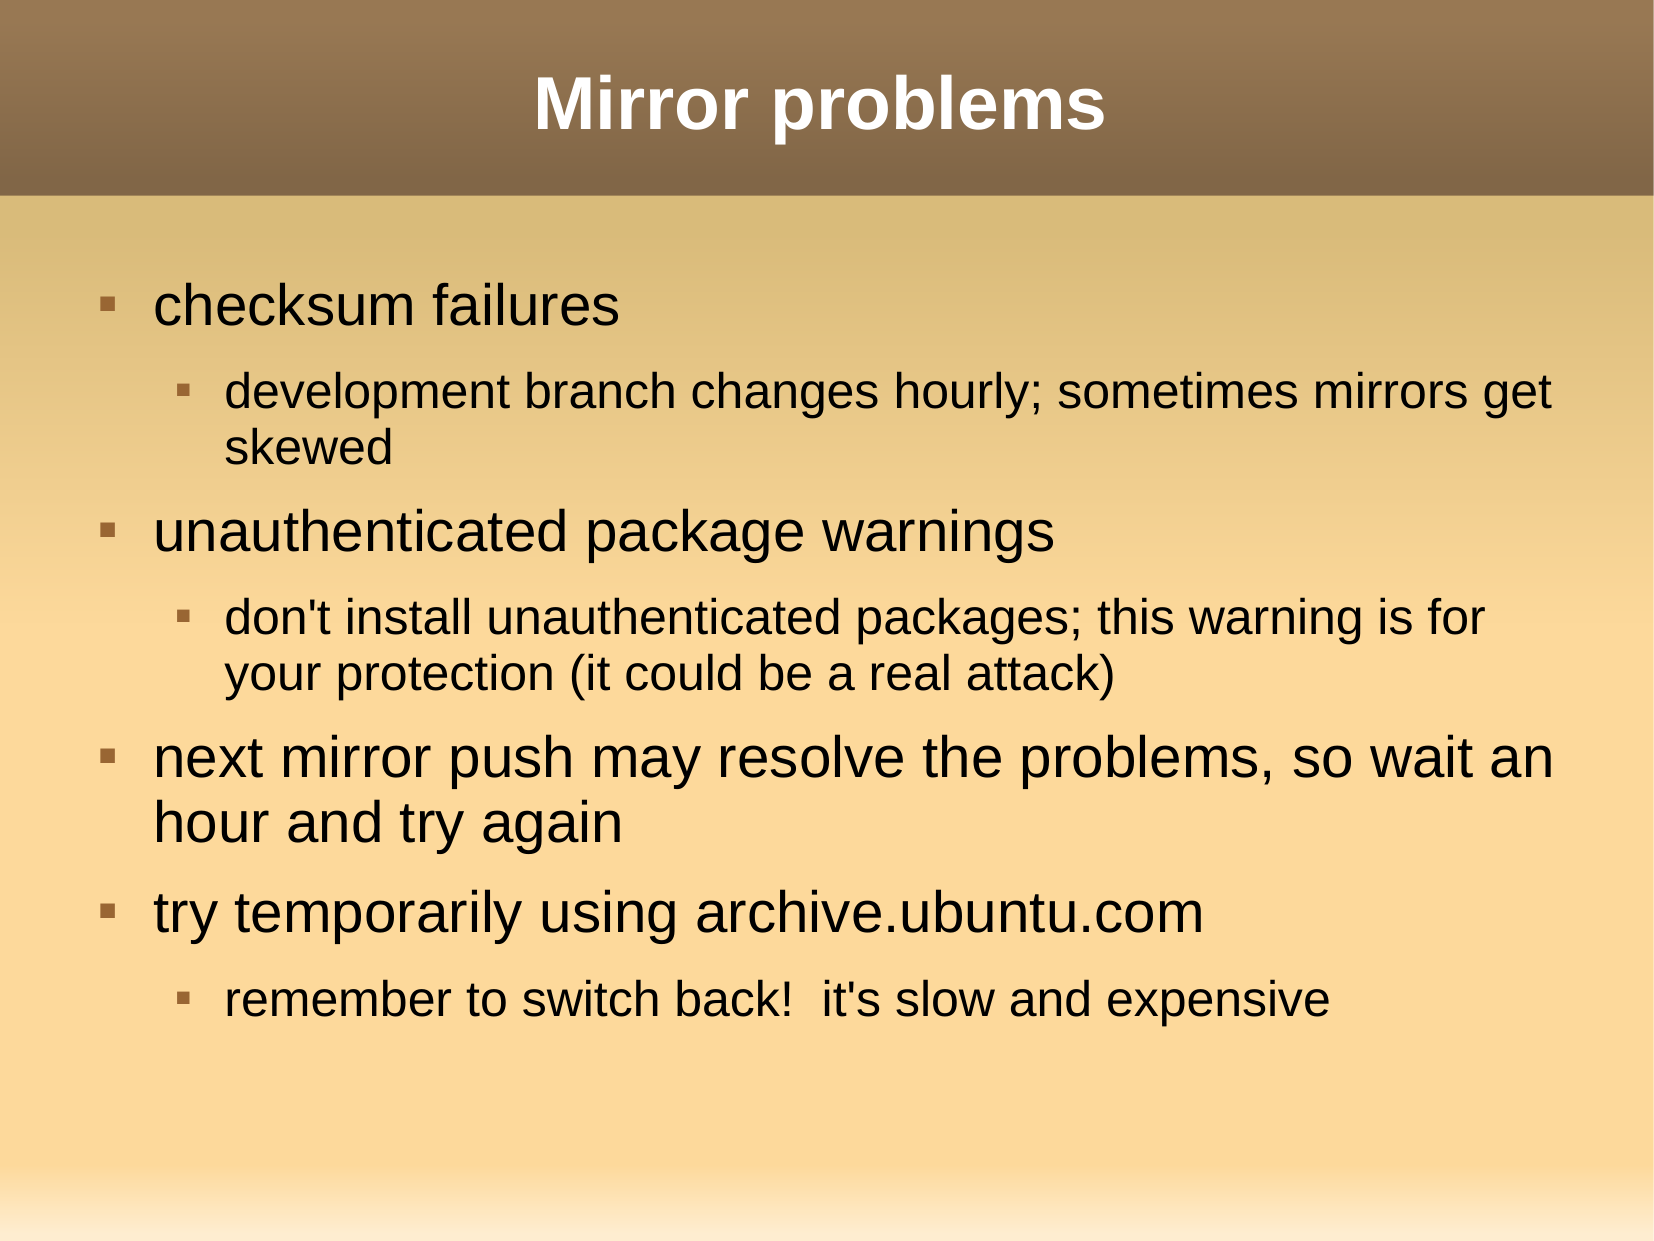

# Mirror problems
checksum failures
development branch changes hourly; sometimes mirrors get skewed
unauthenticated package warnings
don't install unauthenticated packages; this warning is for your protection (it could be a real attack)
next mirror push may resolve the problems, so wait an hour and try again
try temporarily using archive.ubuntu.com
remember to switch back! it's slow and expensive